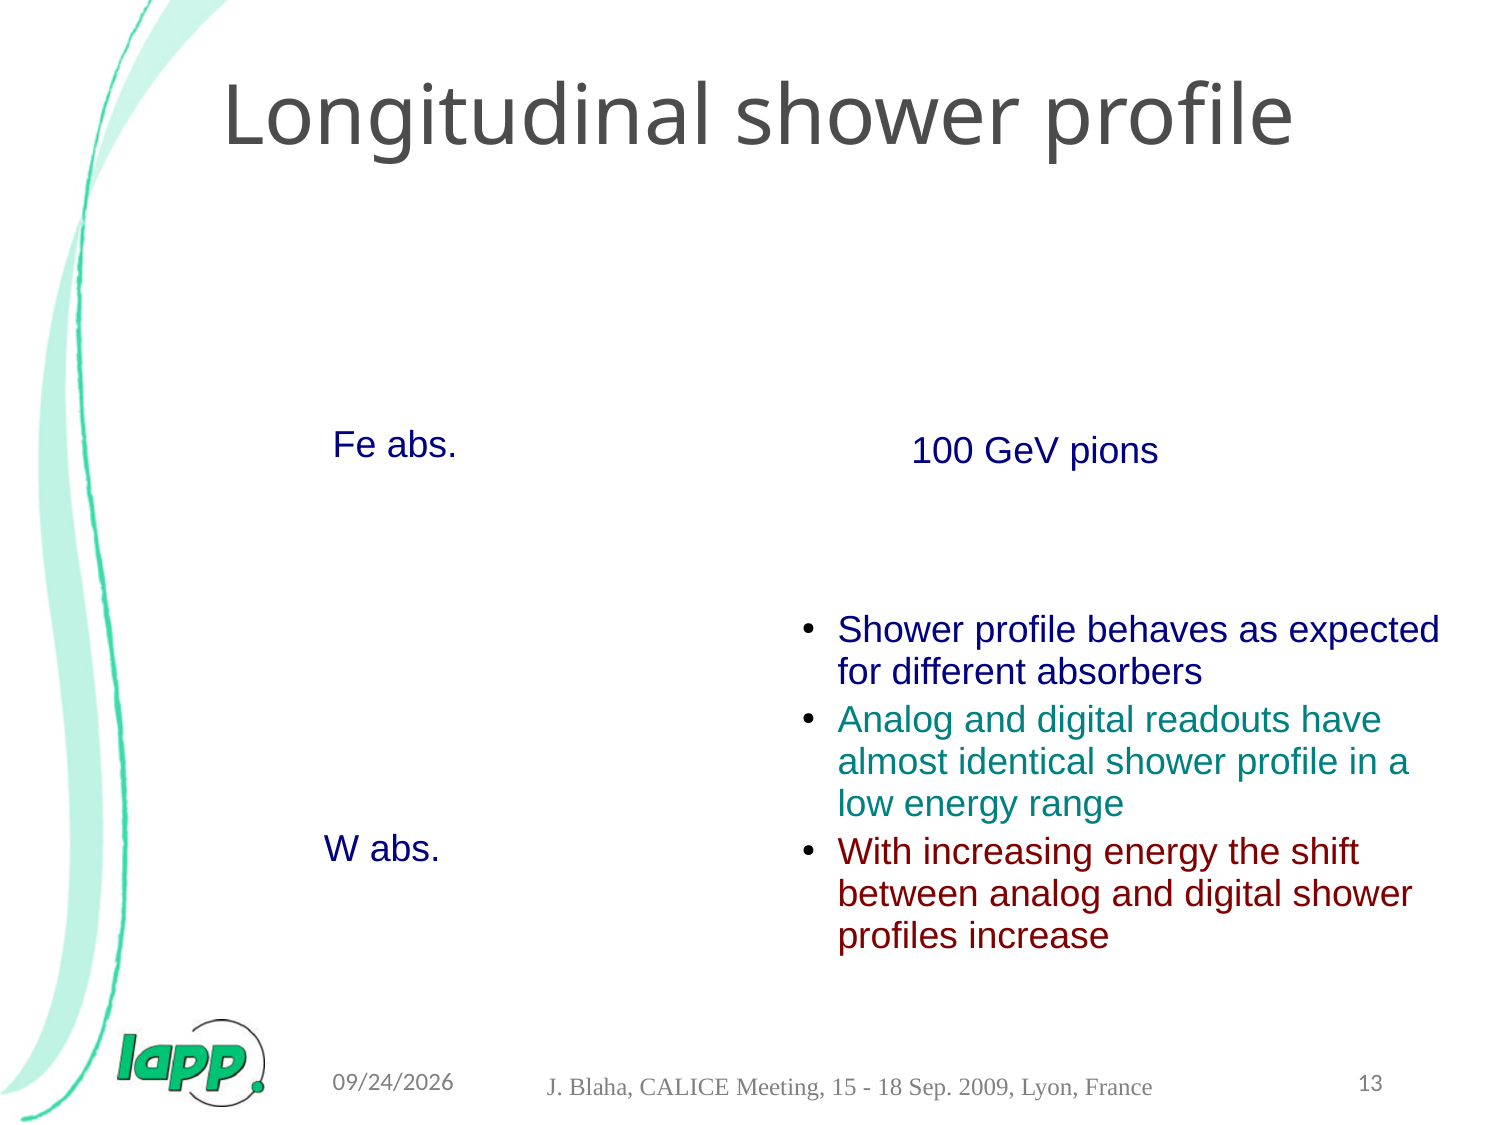

Longitudinal shower profile
#
Fe abs.
100 GeV pions
Shower profile behaves as expected for different absorbers
Analog and digital readouts have 	almost identical shower profile in a 	low energy range
With increasing energy the shift between analog and digital shower profiles increase
W abs.
13
J. Blaha, CALICE Meeting, 15 - 18 Sep. 2009, Lyon, France